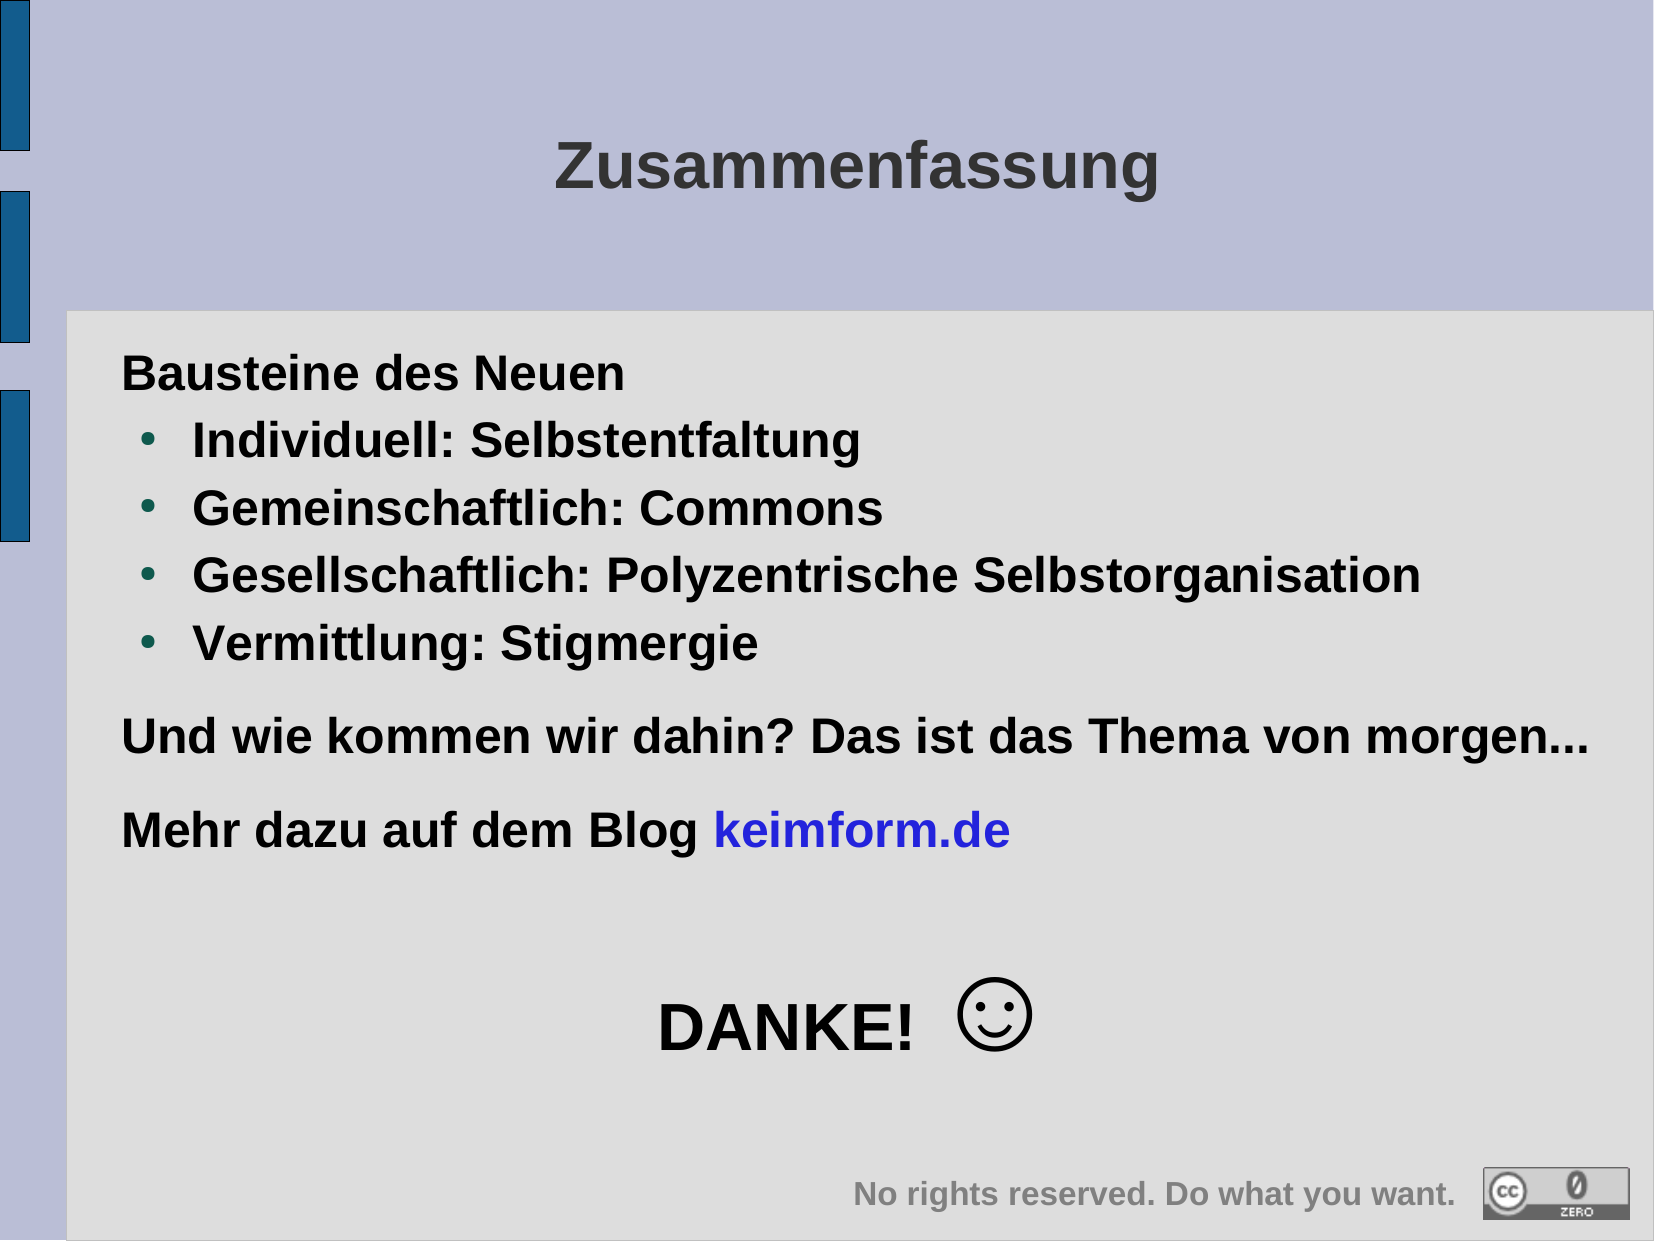

# Zusammenfassung
Bausteine des Neuen
Individuell: Selbstentfaltung
Gemeinschaftlich: Commons
Gesellschaftlich: Polyzentrische Selbstorganisation
Vermittlung: Stigmergie
Und wie kommen wir dahin? Das ist das Thema von morgen...
Mehr dazu auf dem Blog keimform.de
DANKE! ☺
No rights reserved. Do what you want.